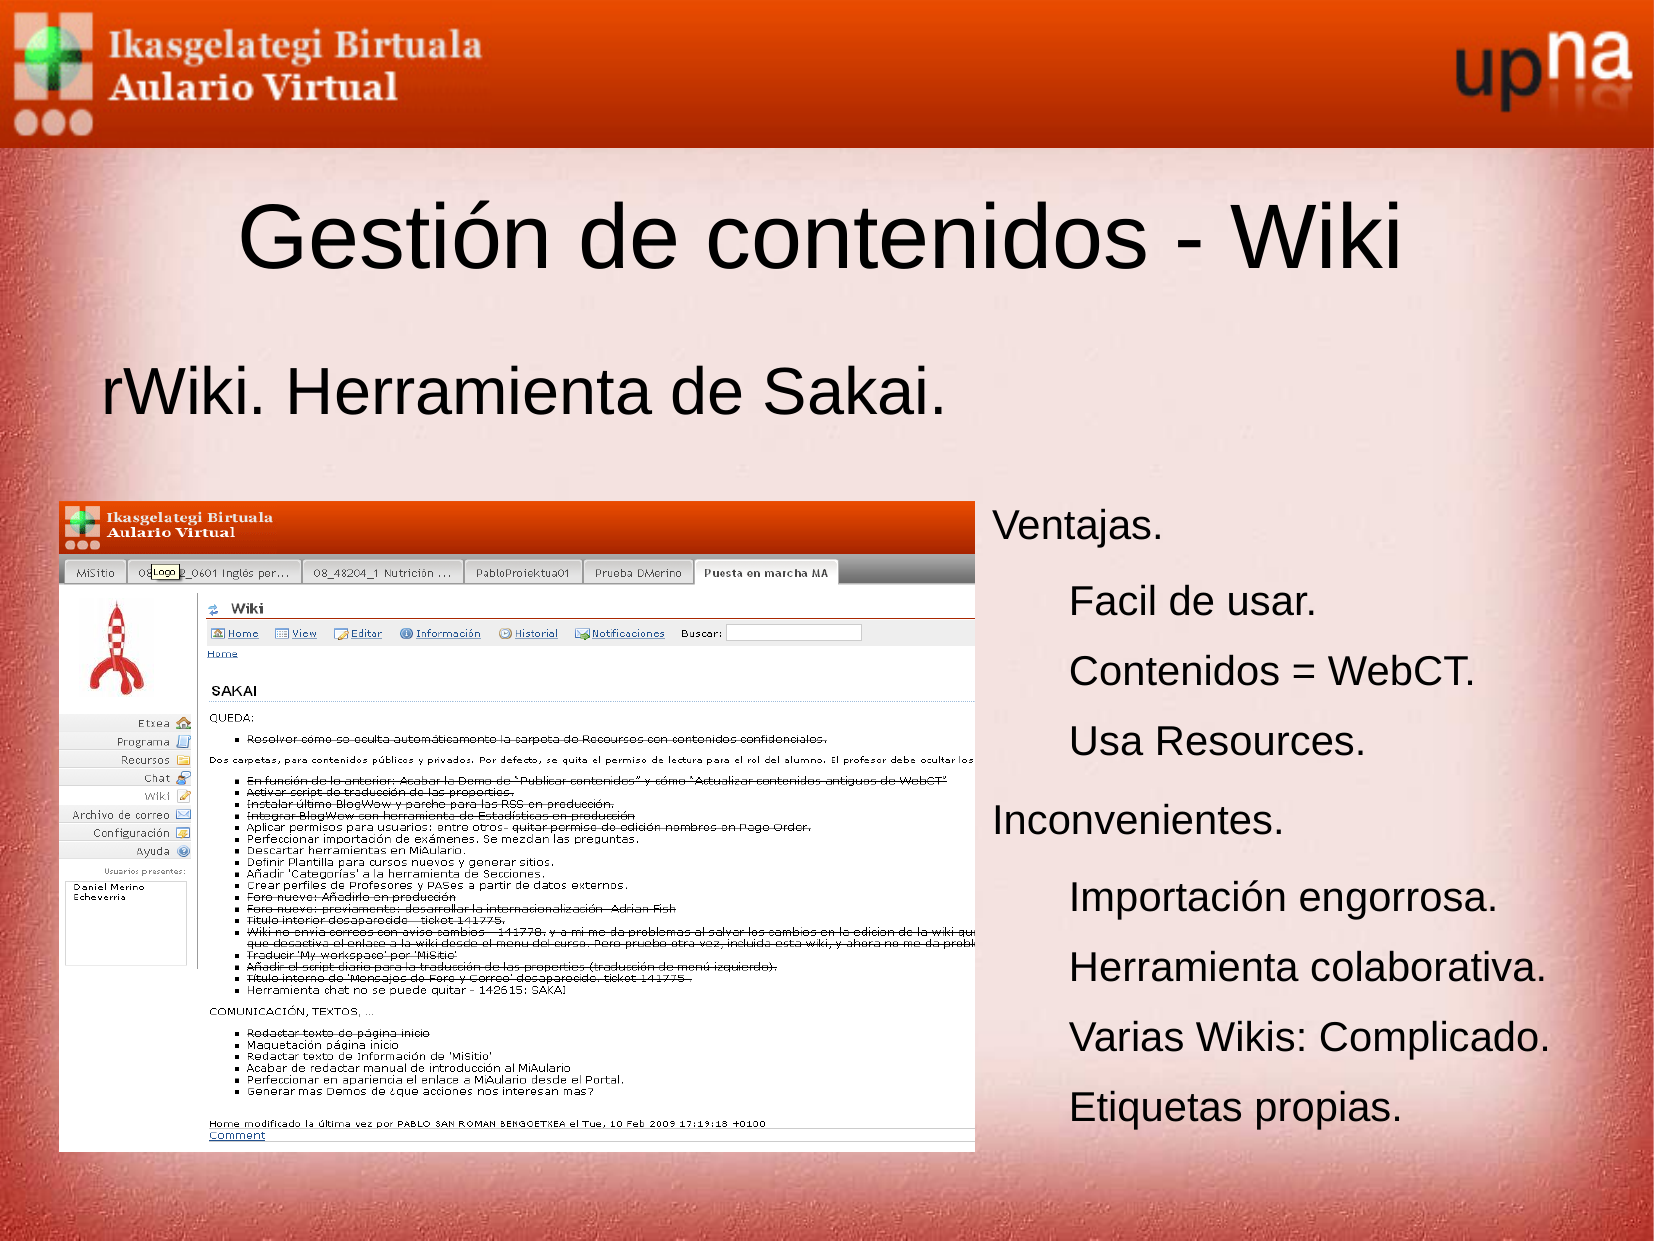

# Gestión de contenidos - Wiki
rWiki. Herramienta de Sakai.
Ventajas.
Facil de usar.
Contenidos = WebCT.
Usa Resources.
Inconvenientes.
Importación engorrosa.
Herramienta colaborativa.
Varias Wikis: Complicado.
Etiquetas propias.